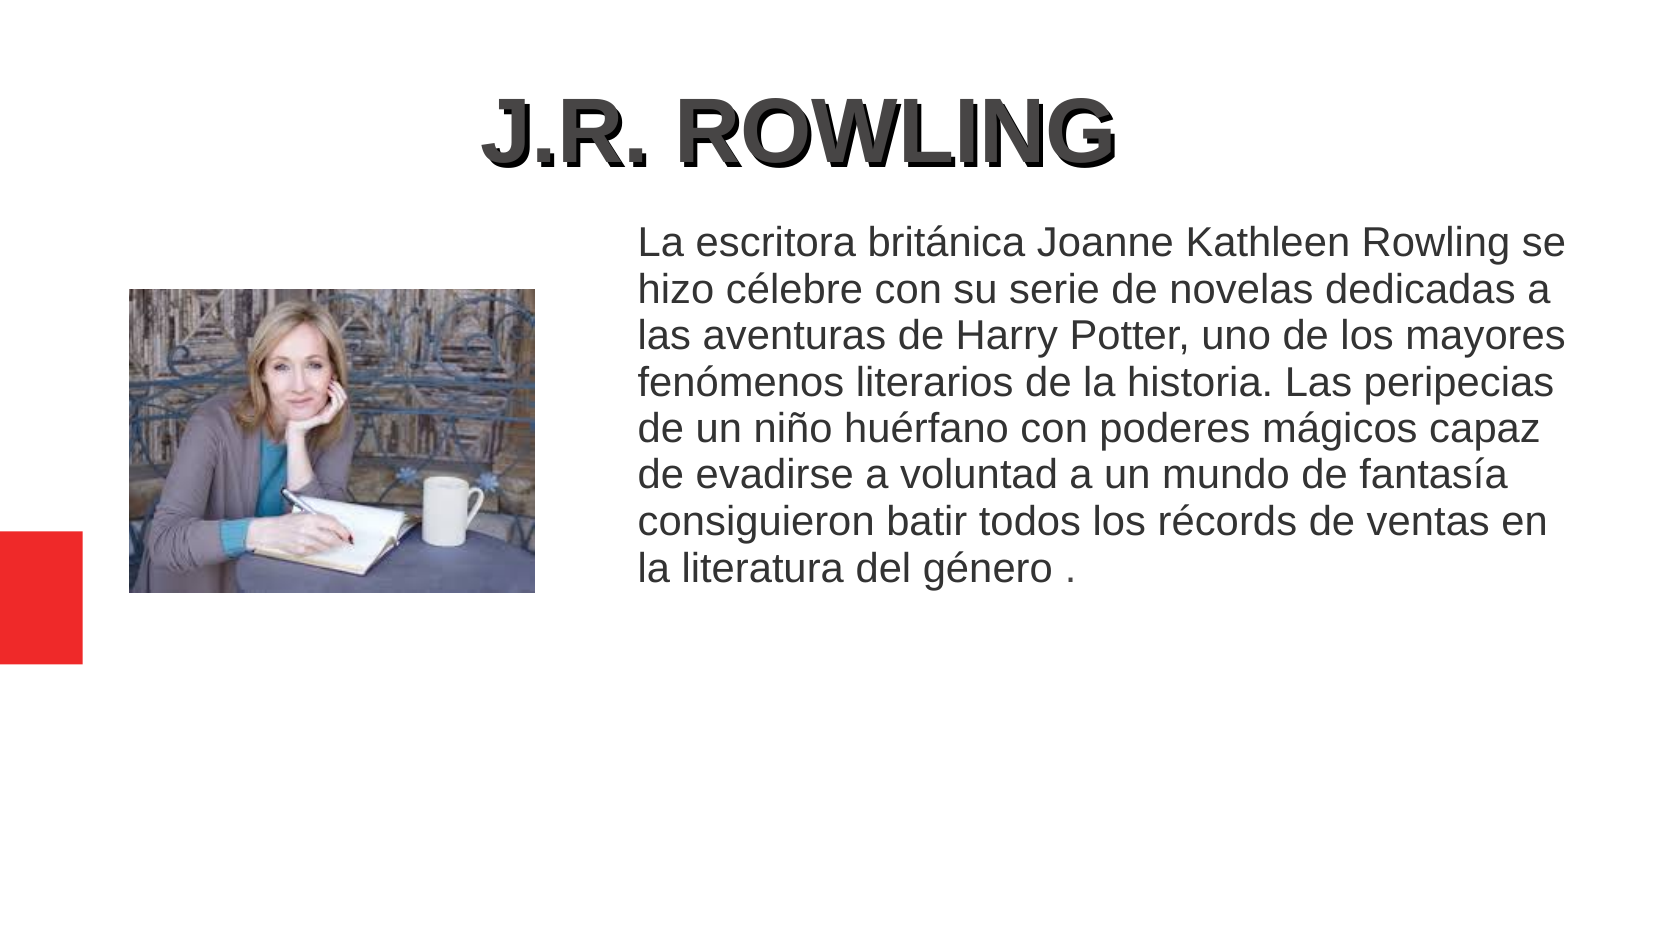

# J.R. ROWLING
La escritora británica Joanne Kathleen Rowling se hizo célebre con su serie de novelas dedicadas a las aventuras de Harry Potter, uno de los mayores fenómenos literarios de la historia. Las peripecias de un niño huérfano con poderes mágicos capaz de evadirse a voluntad a un mundo de fantasía consiguieron batir todos los récords de ventas en la literatura del género .